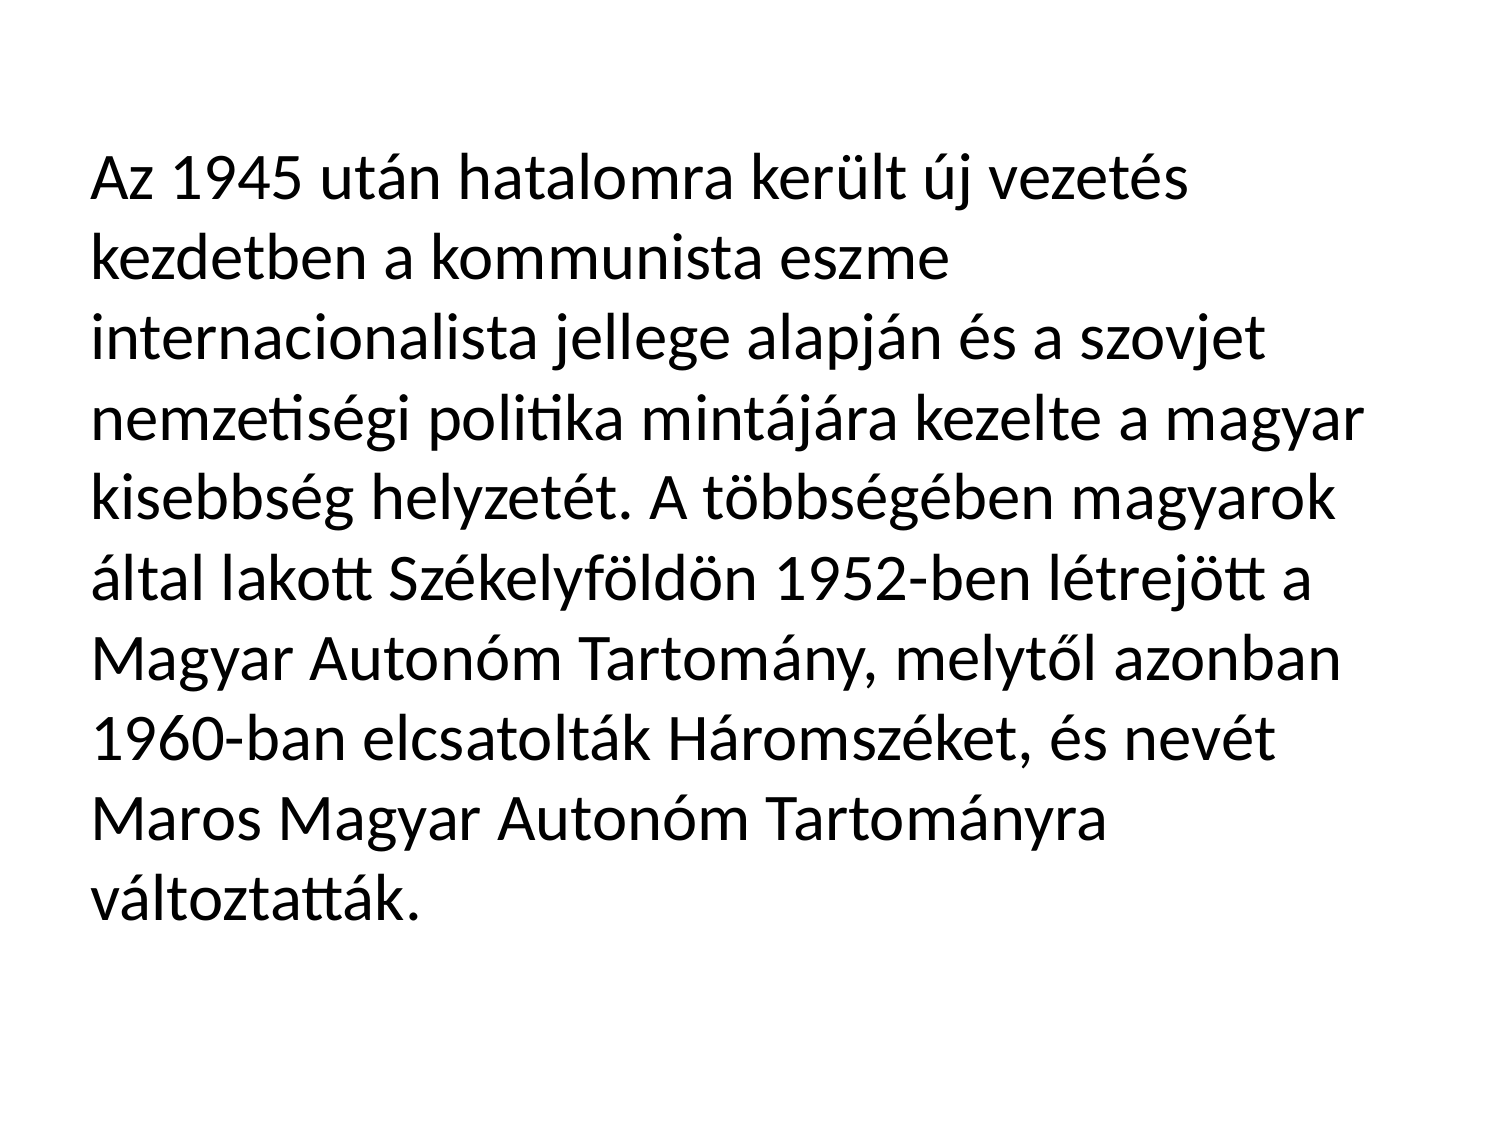

# Az 1945 után hatalomra került új vezetés kezdetben a kommunista eszme internacionalista jellege alapján és a szovjet nemzetiségi politika mintájára kezelte a magyar kisebbség helyzetét. A többségében magyarok által lakott Székelyföldön 1952-ben létrejött a Magyar Autonóm Tartomány, melytől azonban 1960-ban elcsatolták Háromszéket, és nevét Maros Magyar Autonóm Tartományra változtatták.